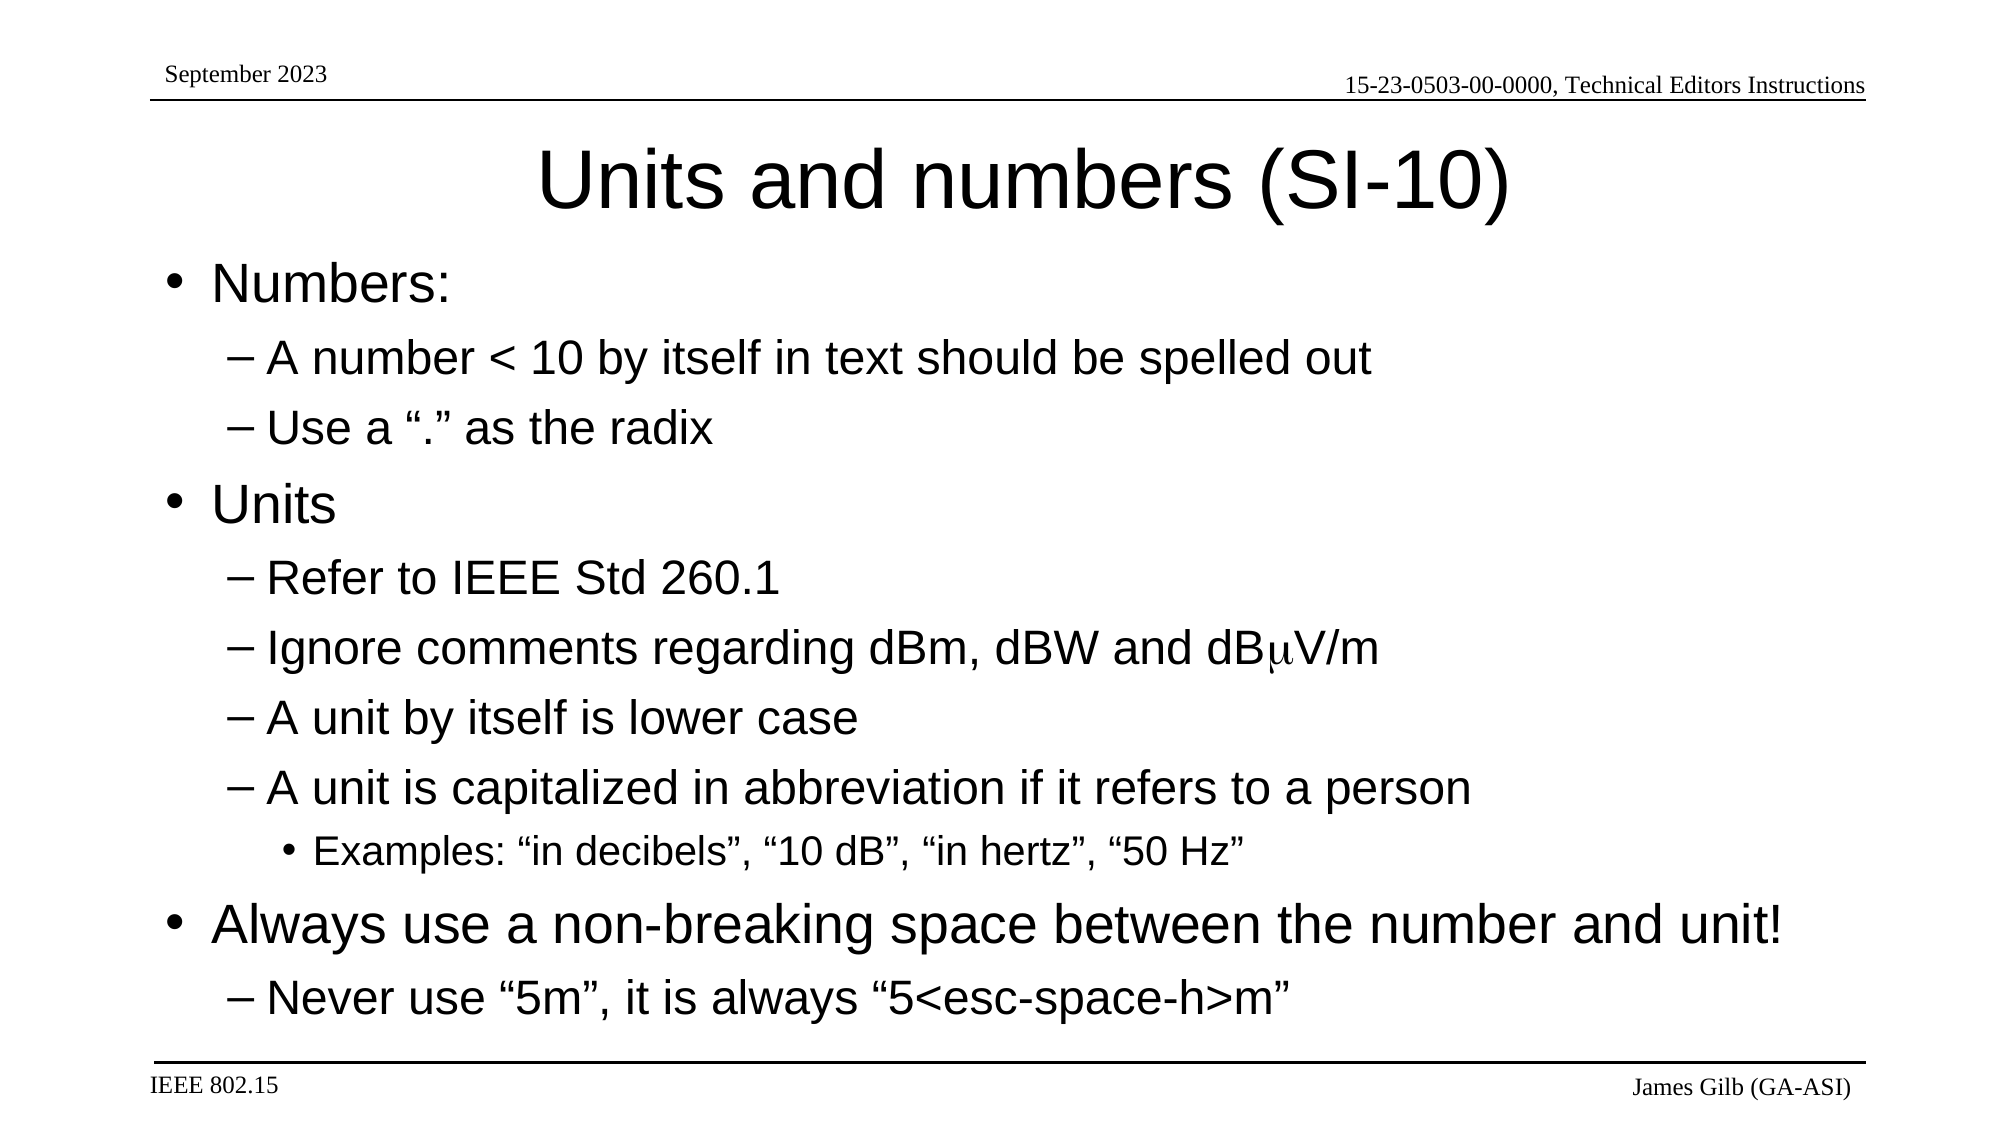

# Units and numbers (SI-10)
Numbers:
A number < 10 by itself in text should be spelled out
Use a “.” as the radix
Units
Refer to IEEE Std 260.1
Ignore comments regarding dBm, dBW and dBmV/m
A unit by itself is lower case
A unit is capitalized in abbreviation if it refers to a person
Examples: “in decibels”, “10 dB”, “in hertz”, “50 Hz”
Always use a non-breaking space between the number and unit!
Never use “5m”, it is always “5<esc-space-h>m”